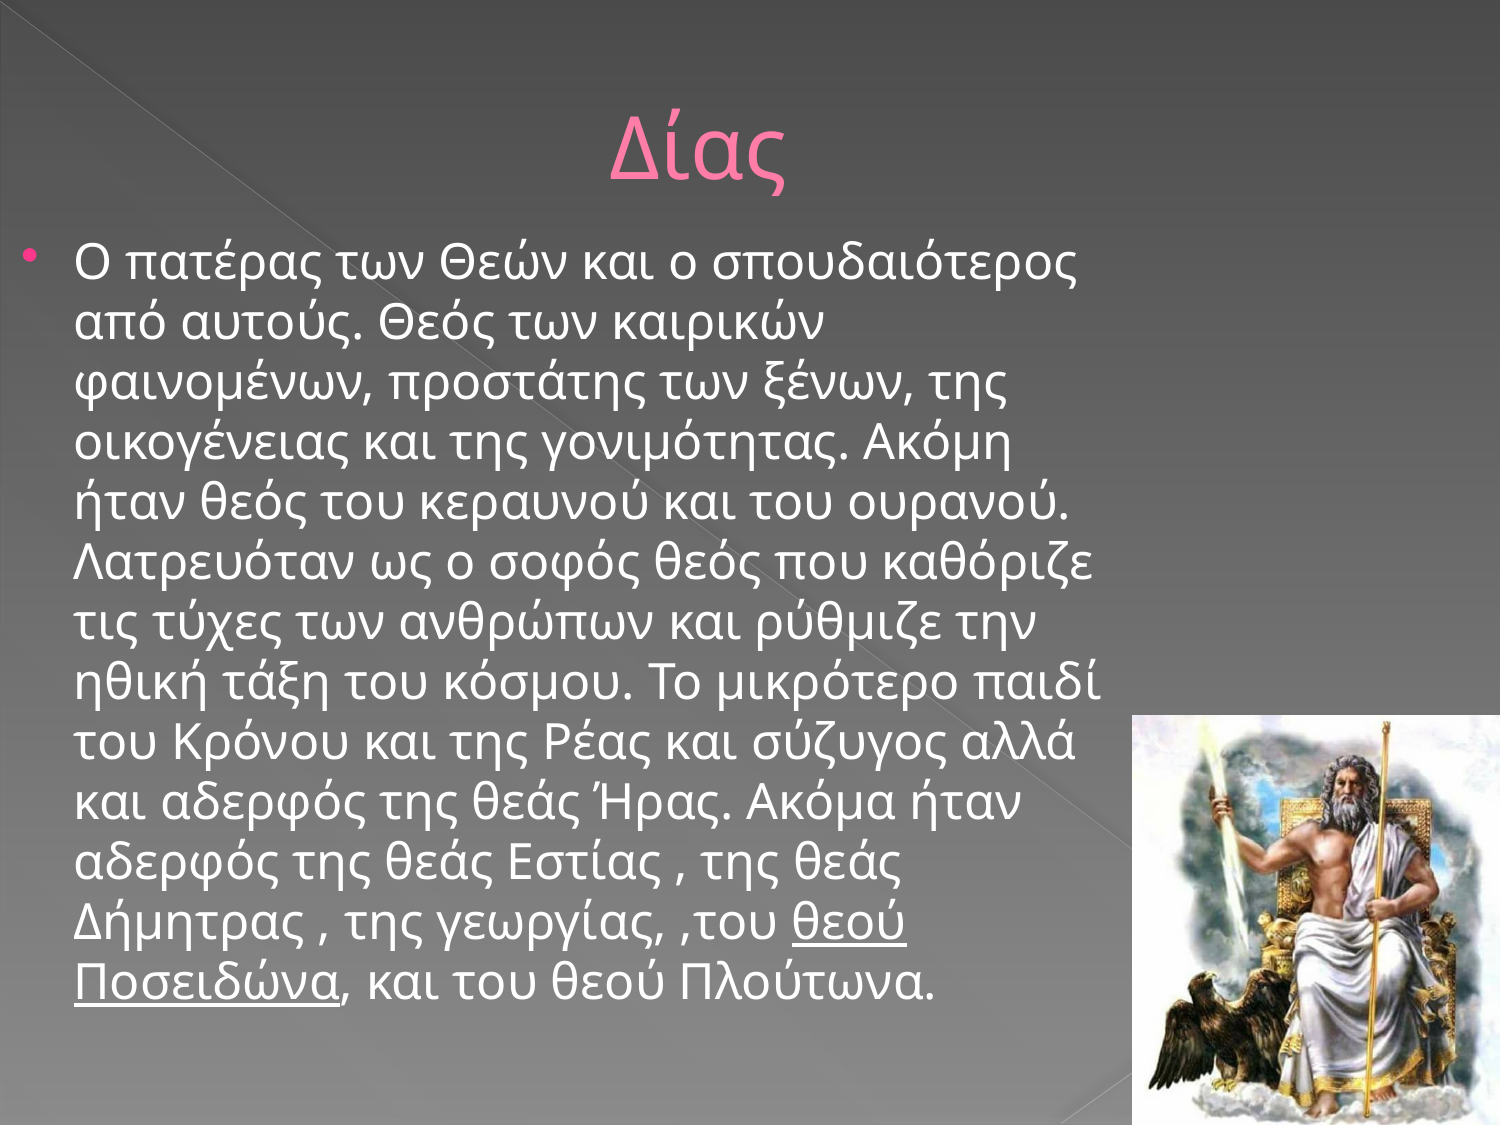

# Δίας
Ο πατέρας των Θεών και ο σπουδαιότερος από αυτούς. Θεός των καιρικών φαινομένων, προστάτης των ξένων, της οικογένειας και της γονιμότητας. Ακόμη ήταν θεός του κεραυνού και του ουρανού. Λατρευόταν ως ο σοφός θεός που καθόριζε τις τύχες των ανθρώπων και ρύθμιζε την ηθική τάξη του κόσμου. Το μικρότερο παιδί του Κρόνου και της Ρέας και σύζυγος αλλά και αδερφός της θεάς Ήρας. Ακόμα ήταν αδερφός της θεάς Εστίας , της θεάς Δήμητρας , της γεωργίας, ,του θεού Ποσειδώνα, και του θεού Πλούτωνα.